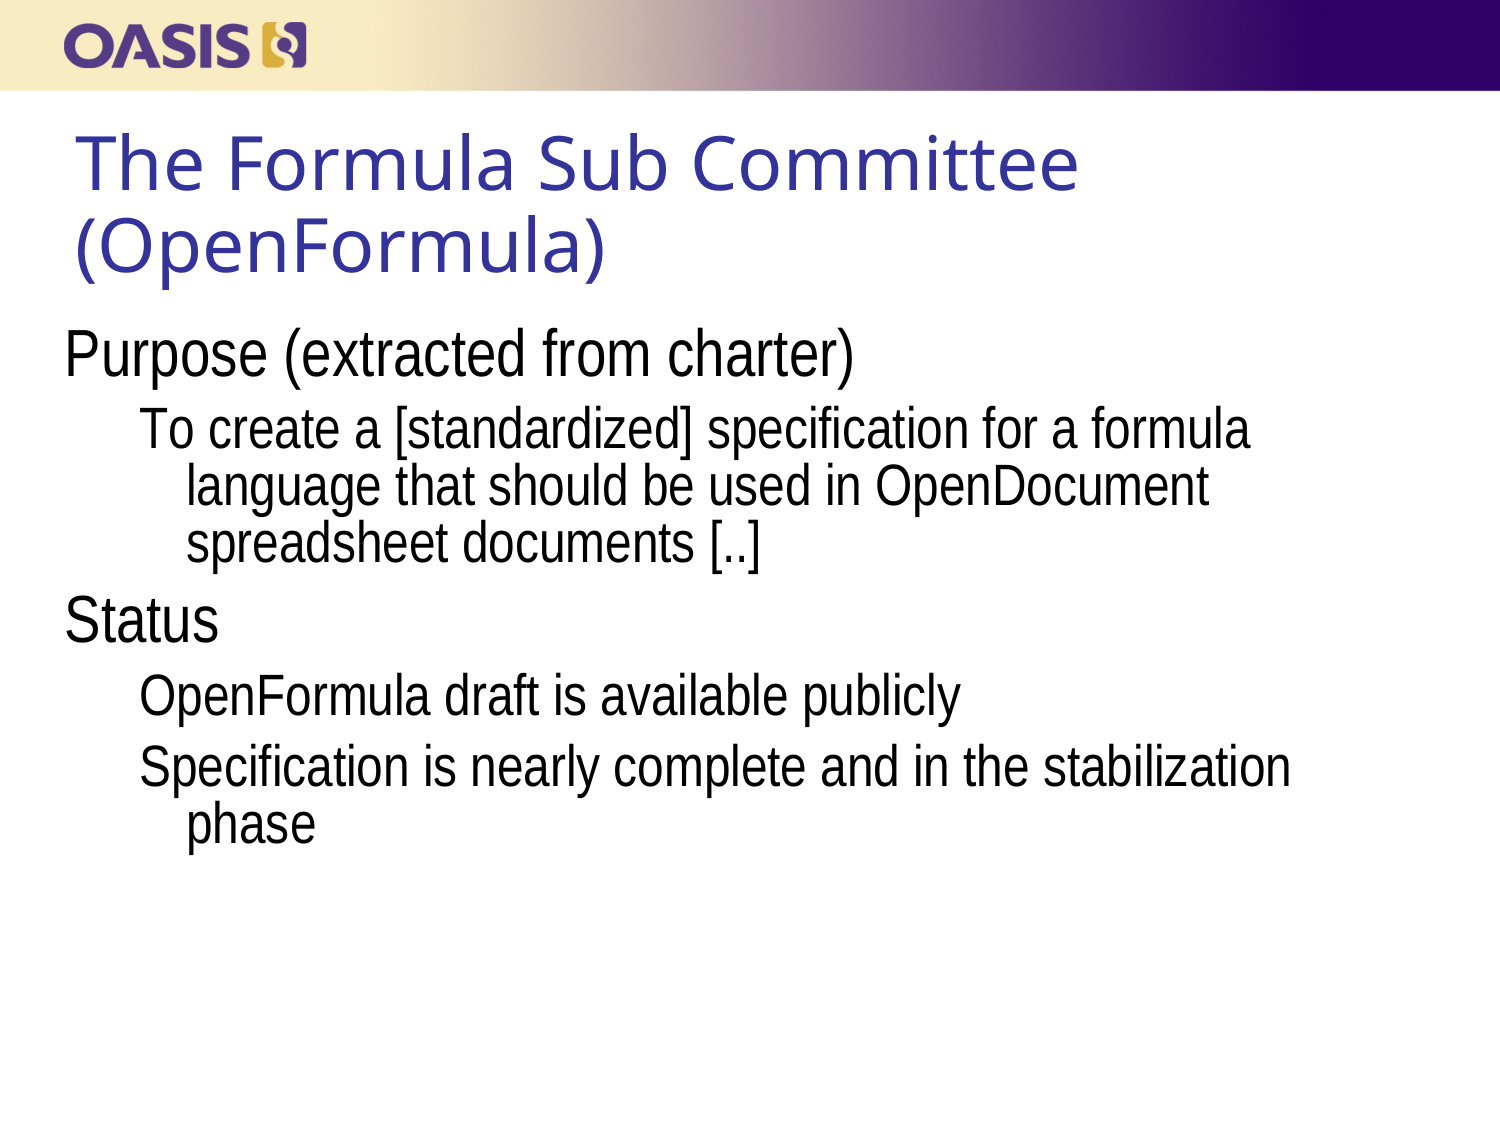

# The Formula Sub Committee (OpenFormula)
Purpose (extracted from charter)
To create a [standardized] specification for a formula language that should be used in OpenDocument spreadsheet documents [..]
Status
OpenFormula draft is available publicly
Specification is nearly complete and in the stabilization phase